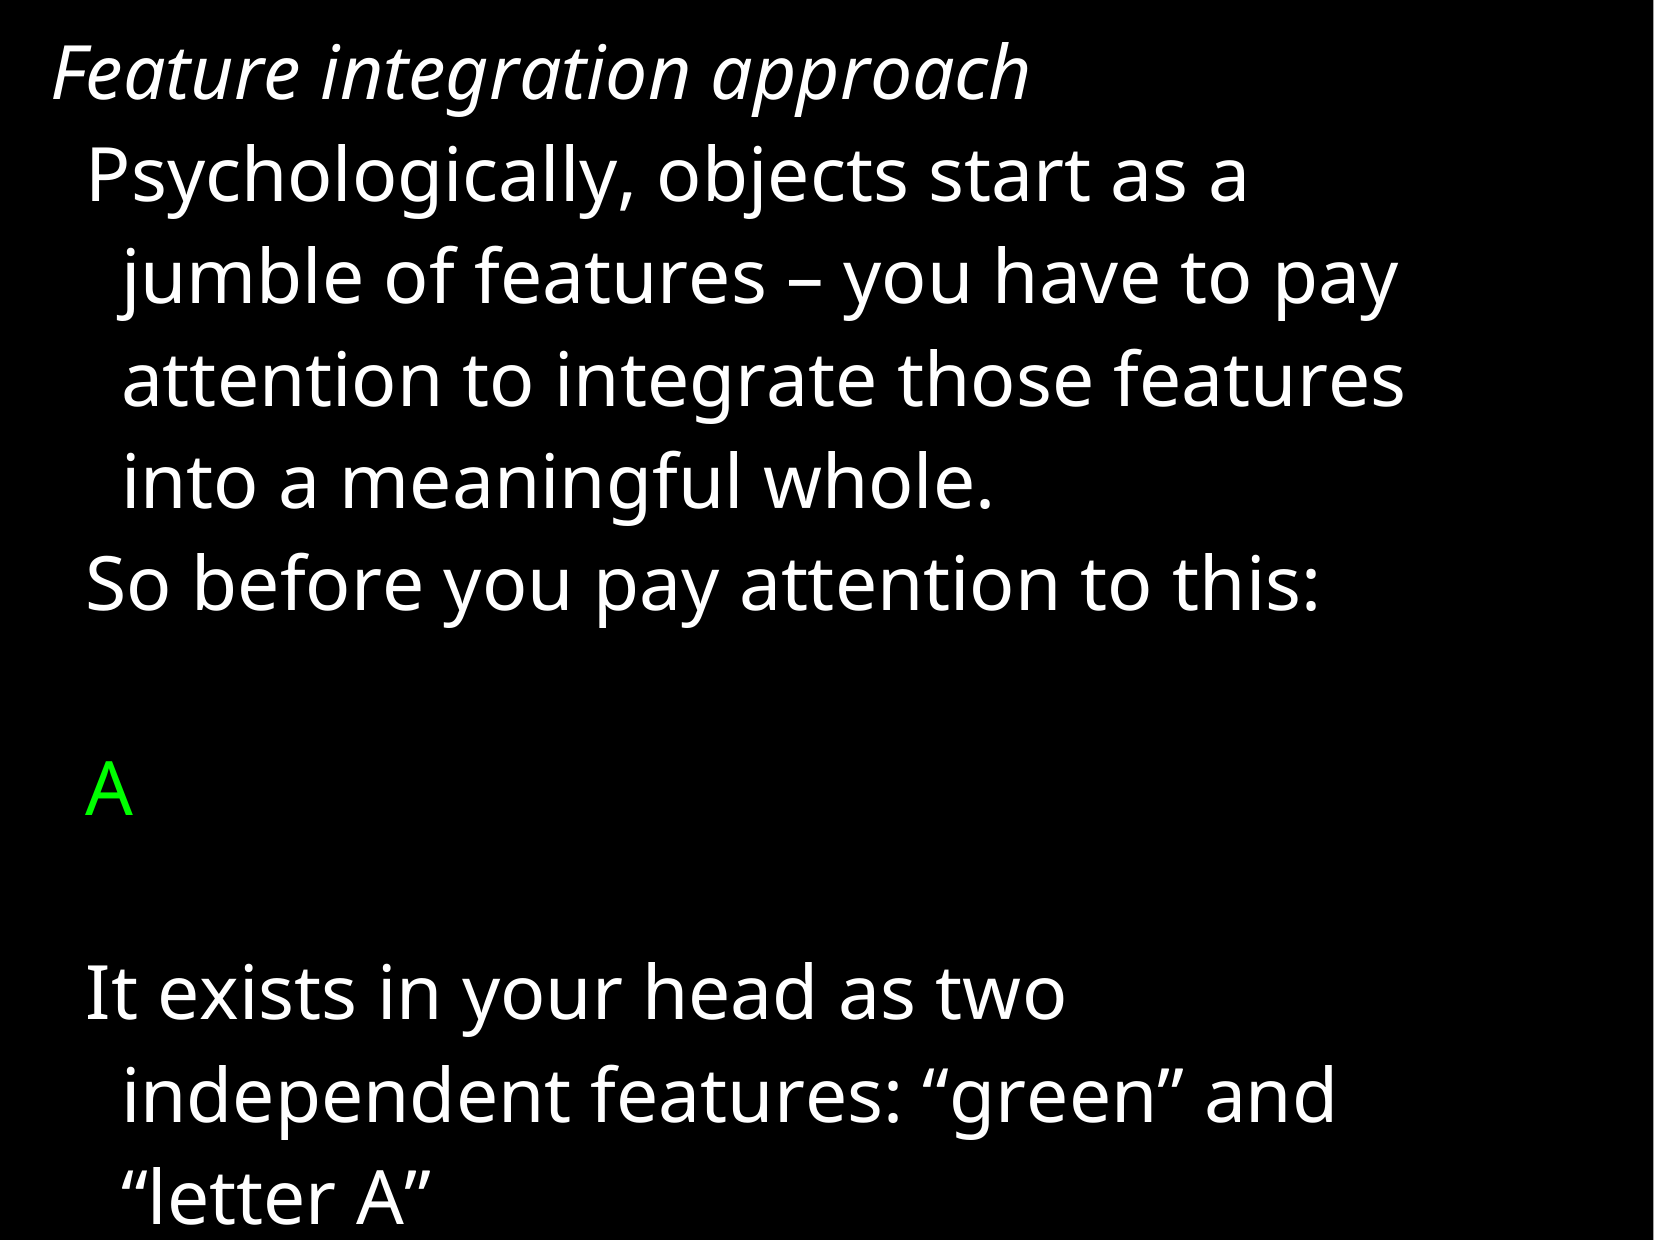

Feature integration approach
Psychologically, objects start as a jumble of features – you have to pay attention to integrate those features into a meaningful whole.
So before you pay attention to this:
A
It exists in your head as two independent features: “green” and “letter A”